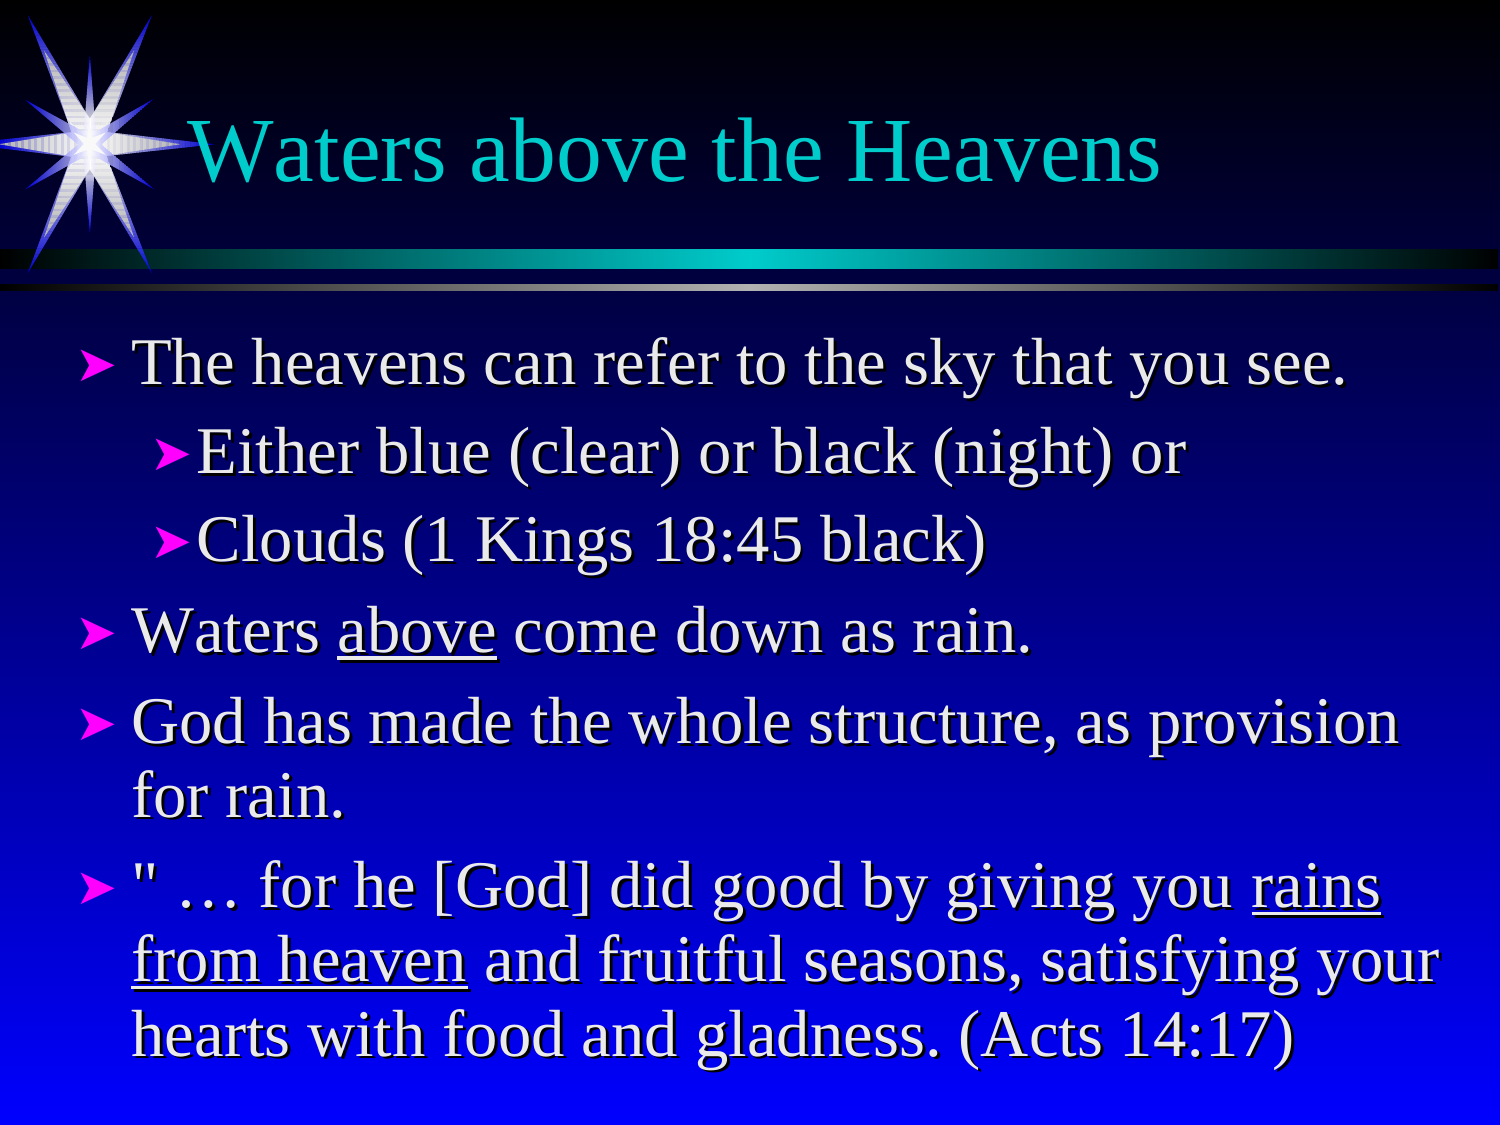

# Waters above the Heavens
The heavens can refer to the sky that you see.
Either blue (clear) or black (night) or
Clouds (1 Kings 18:45 black)
Waters above come down as rain.
God has made the whole structure, as provision for rain.
" … for he [God] did good by giving you rains from heaven and fruitful seasons, satisfying your hearts with food and gladness. (Acts 14:17)